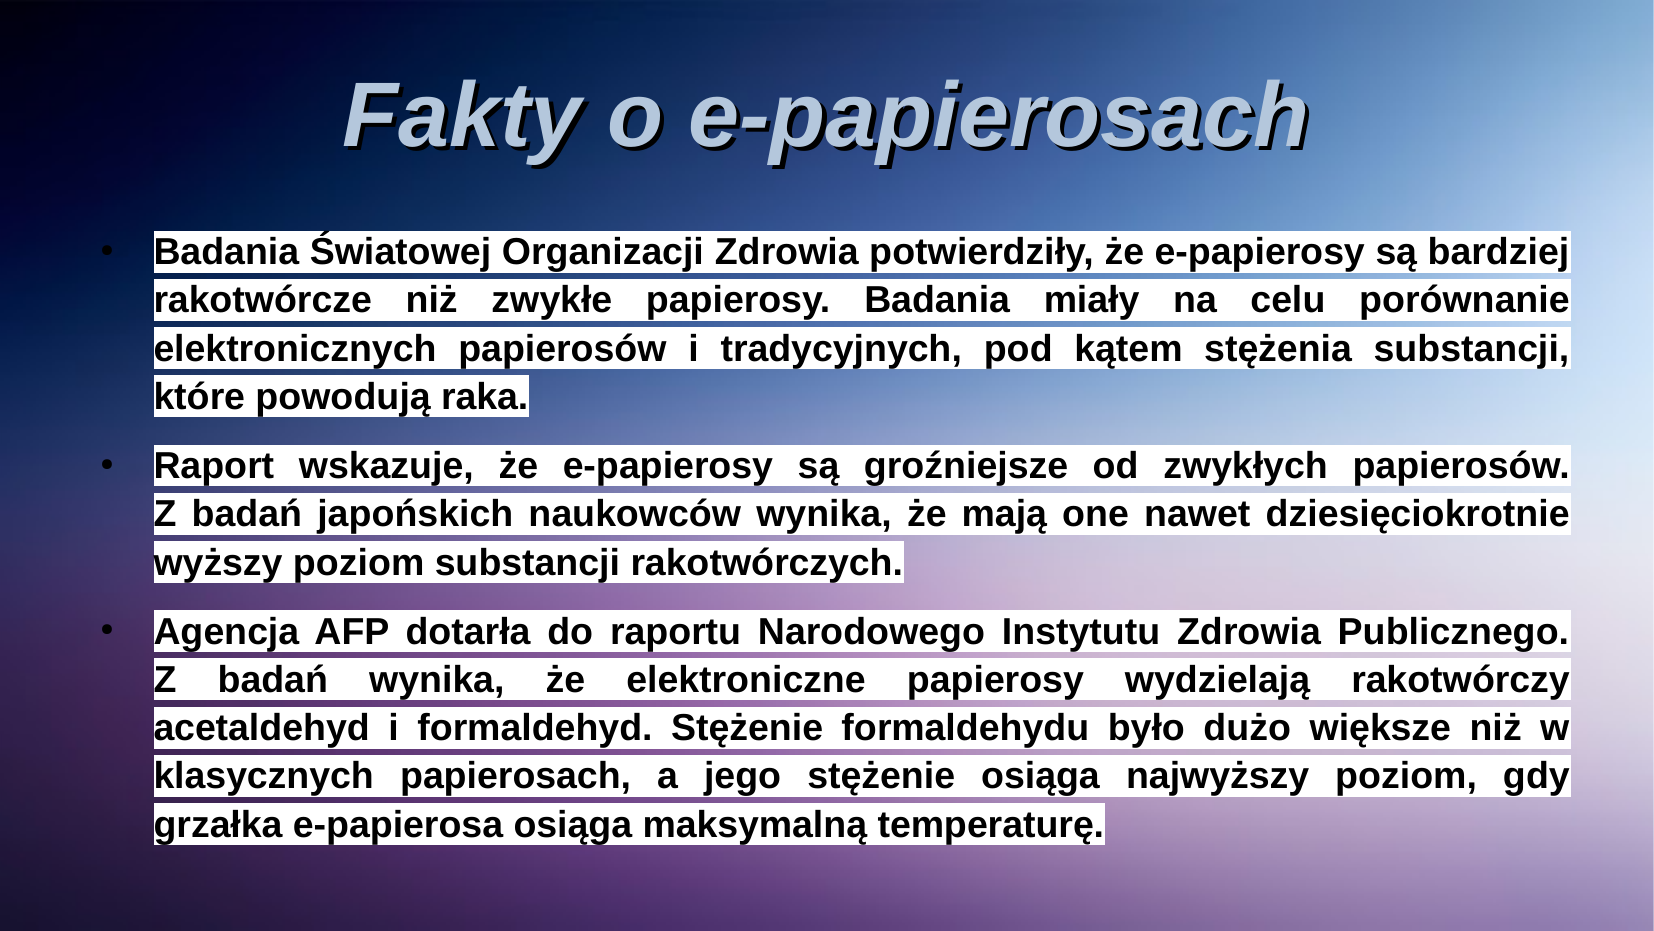

# Fakty o e-papierosach
Badania Światowej Organizacji Zdrowia potwierdziły, że e-papierosy są bardziej rakotwórcze niż zwykłe papierosy. Badania miały na celu porównanie elektronicznych papierosów i tradycyjnych, pod kątem stężenia substancji, które powodują raka.
Raport wskazuje, że e-papierosy są groźniejsze od zwykłych papierosów.
Z badań japońskich naukowców wynika, że mają one nawet dziesięciokrotnie wyższy poziom substancji rakotwórczych.
Agencja AFP dotarła do raportu Narodowego Instytutu Zdrowia Publicznego.
Z badań wynika, że elektroniczne papierosy wydzielają rakotwórczy acetaldehyd i formaldehyd. Stężenie formaldehydu było dużo większe niż w klasycznych papierosach, a jego stężenie osiąga najwyższy poziom, gdy grzałka e-papierosa osiąga maksymalną temperaturę.